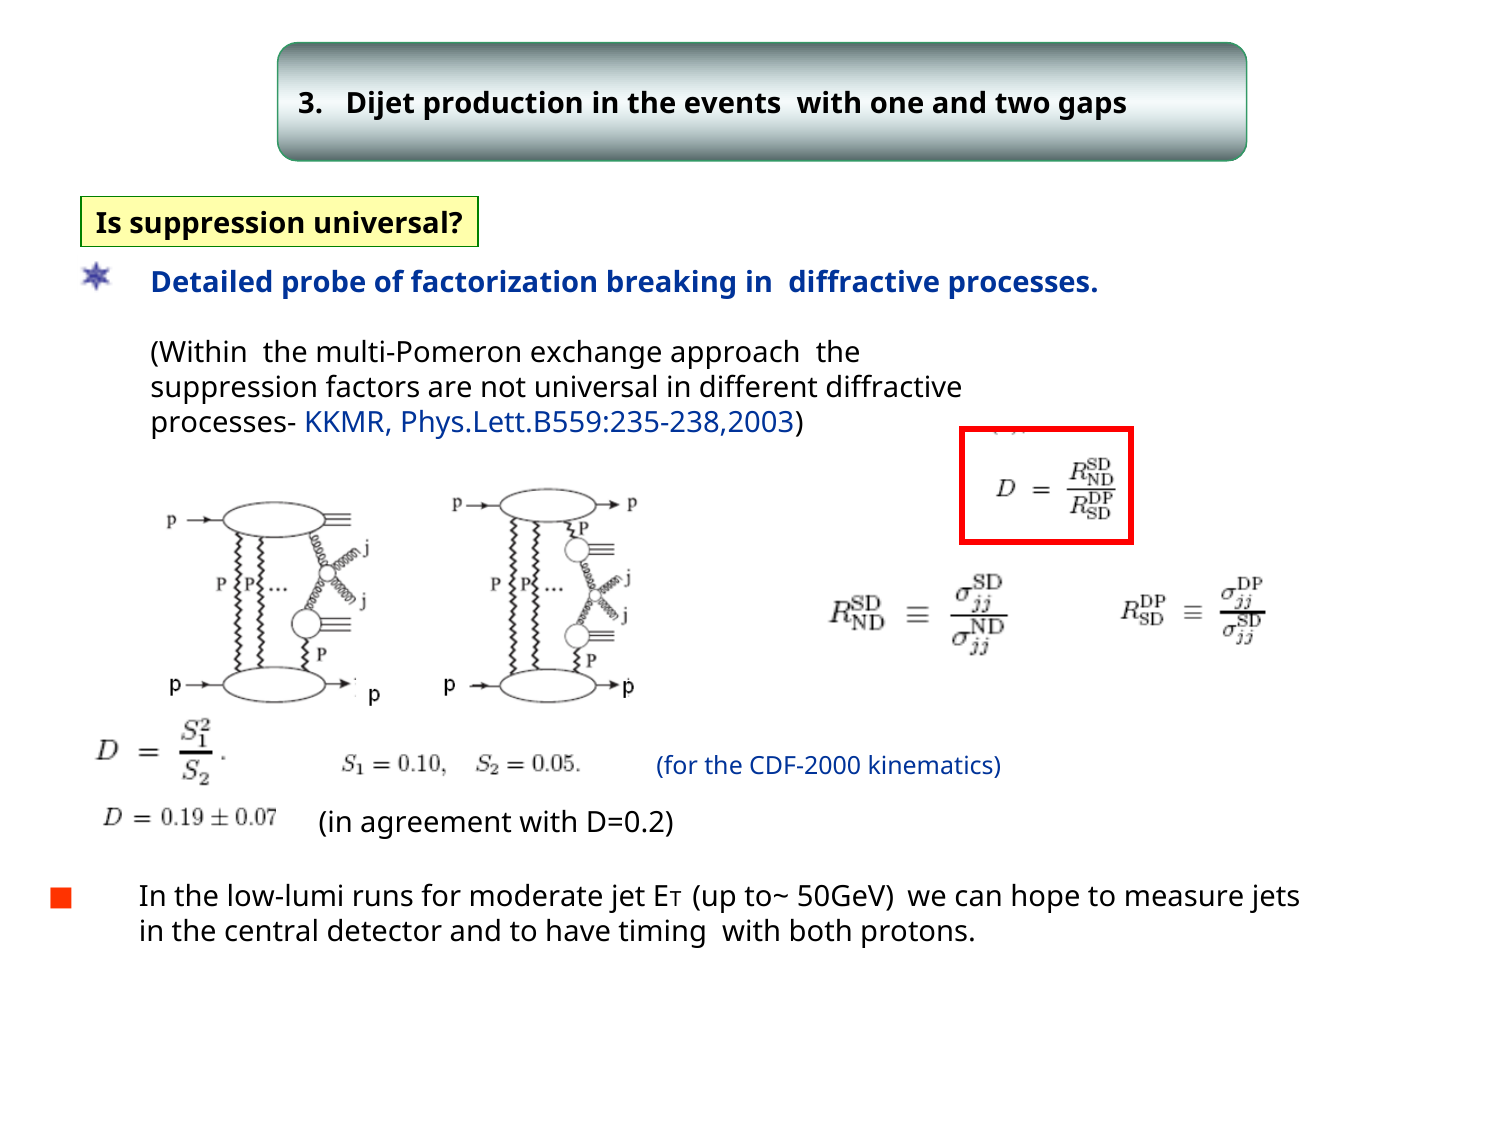

3. Dijet production in the events with one and two gaps
Is suppression universal?
Detailed probe of factorization breaking in diffractive processes.
(Within the multi-Pomeron exchange approach the
suppression factors are not universal in different diffractive
processes- KKMR, Phys.Lett.B559:235-238,2003)
(for the CDF-2000 kinematics)
(in agreement with D=0.2)

In the low-lumi runs for moderate jet ET (up to~ 50GeV) we can hope to measure jets
in the central detector and to have timing with both protons.